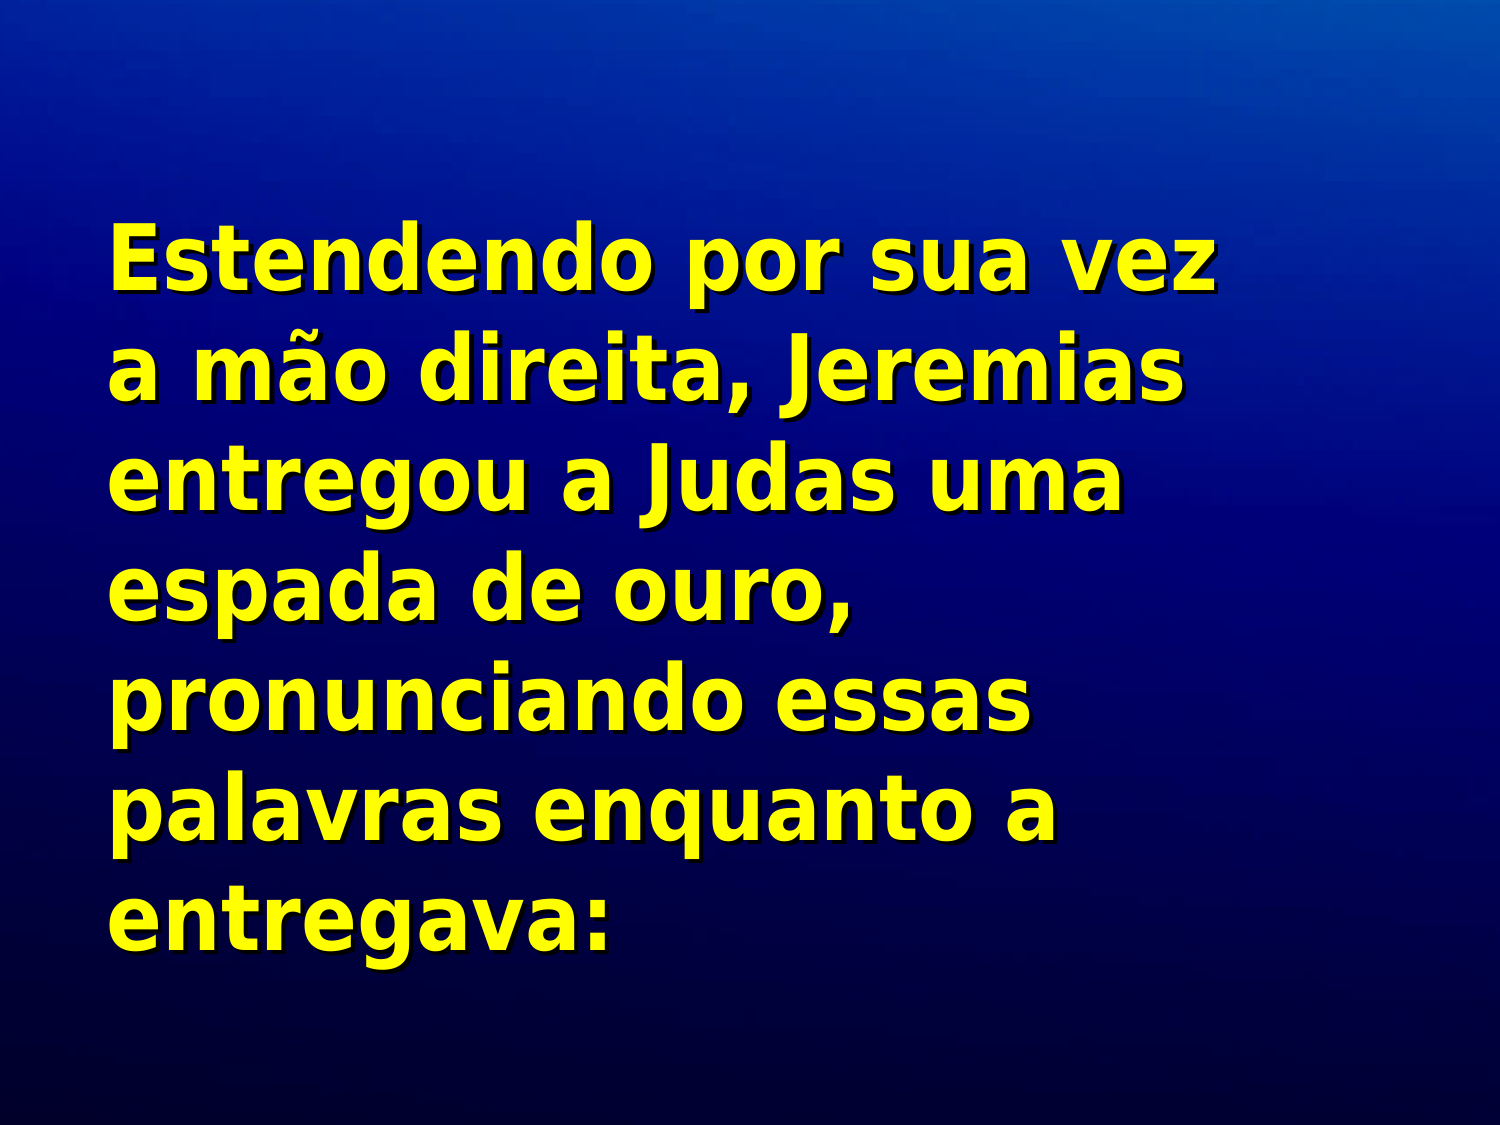

Estendendo por sua vez
a mão direita, Jeremias entregou a Judas uma  espada de ouro,  pronunciando essas palavras enquanto a entregava: